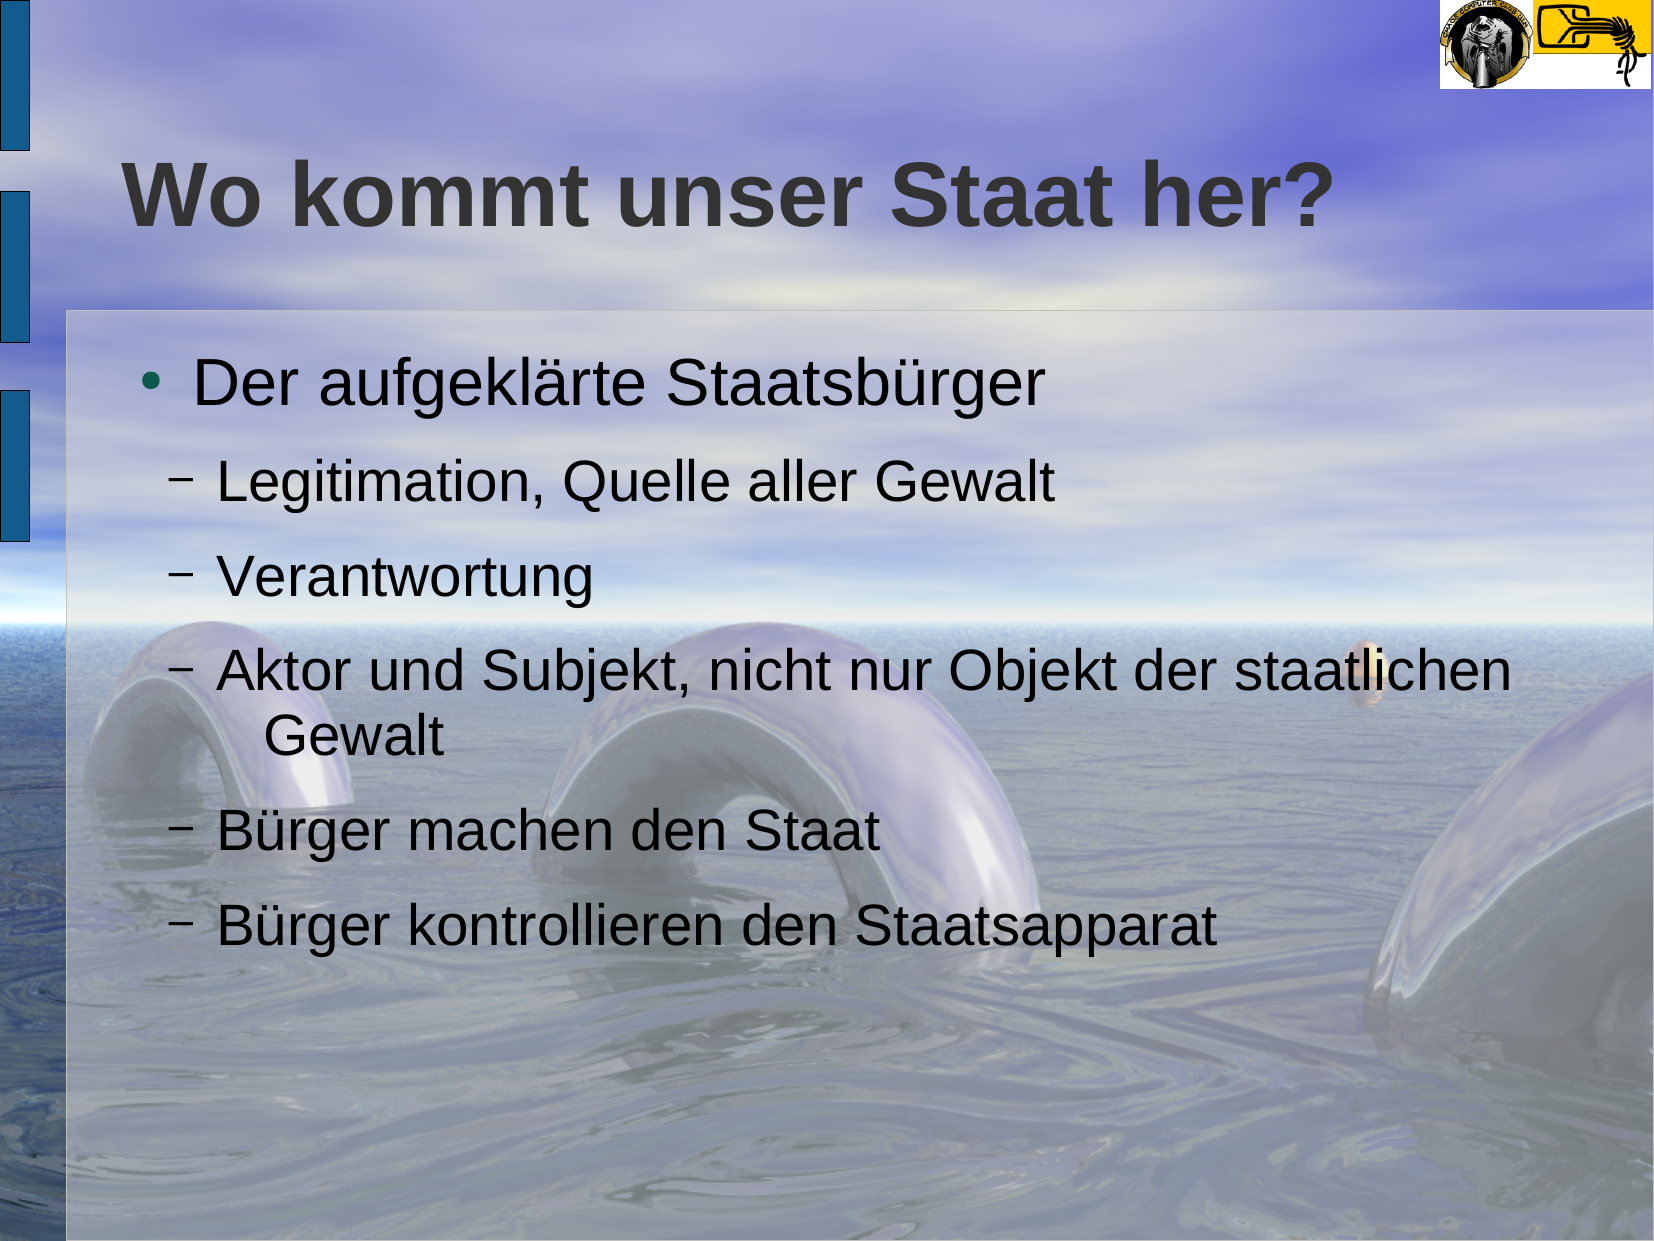

# Wo kommt unser Staat her?
Der aufgeklärte Staatsbürger
Legitimation, Quelle aller Gewalt
Verantwortung
Aktor und Subjekt, nicht nur Objekt der staatlichen Gewalt
Bürger machen den Staat
Bürger kontrollieren den Staatsapparat